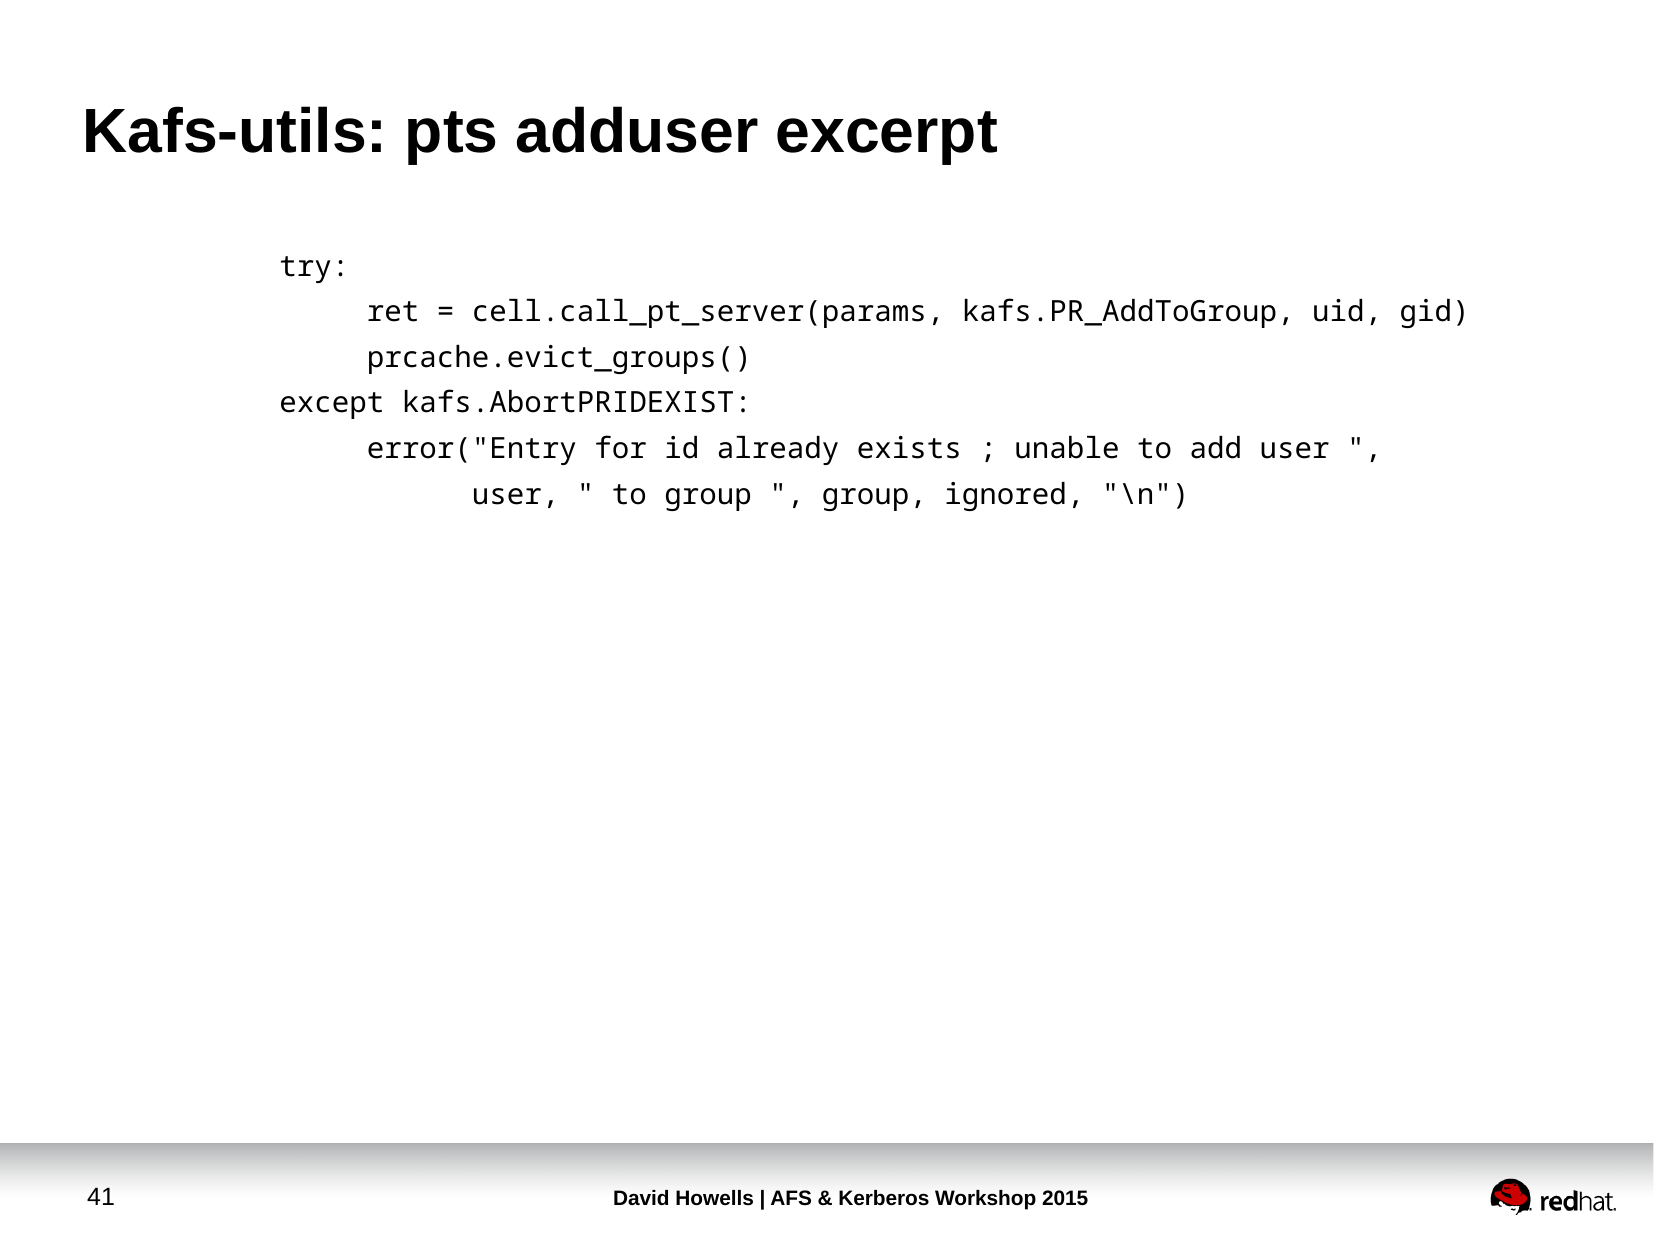

# Kafs-utils: pts adduser excerpt
 try:
 ret = cell.call_pt_server(params, kafs.PR_AddToGroup, uid, gid)
 prcache.evict_groups()
 except kafs.AbortPRIDEXIST:
 error("Entry for id already exists ; unable to add user ",
 user, " to group ", group, ignored, "\n")